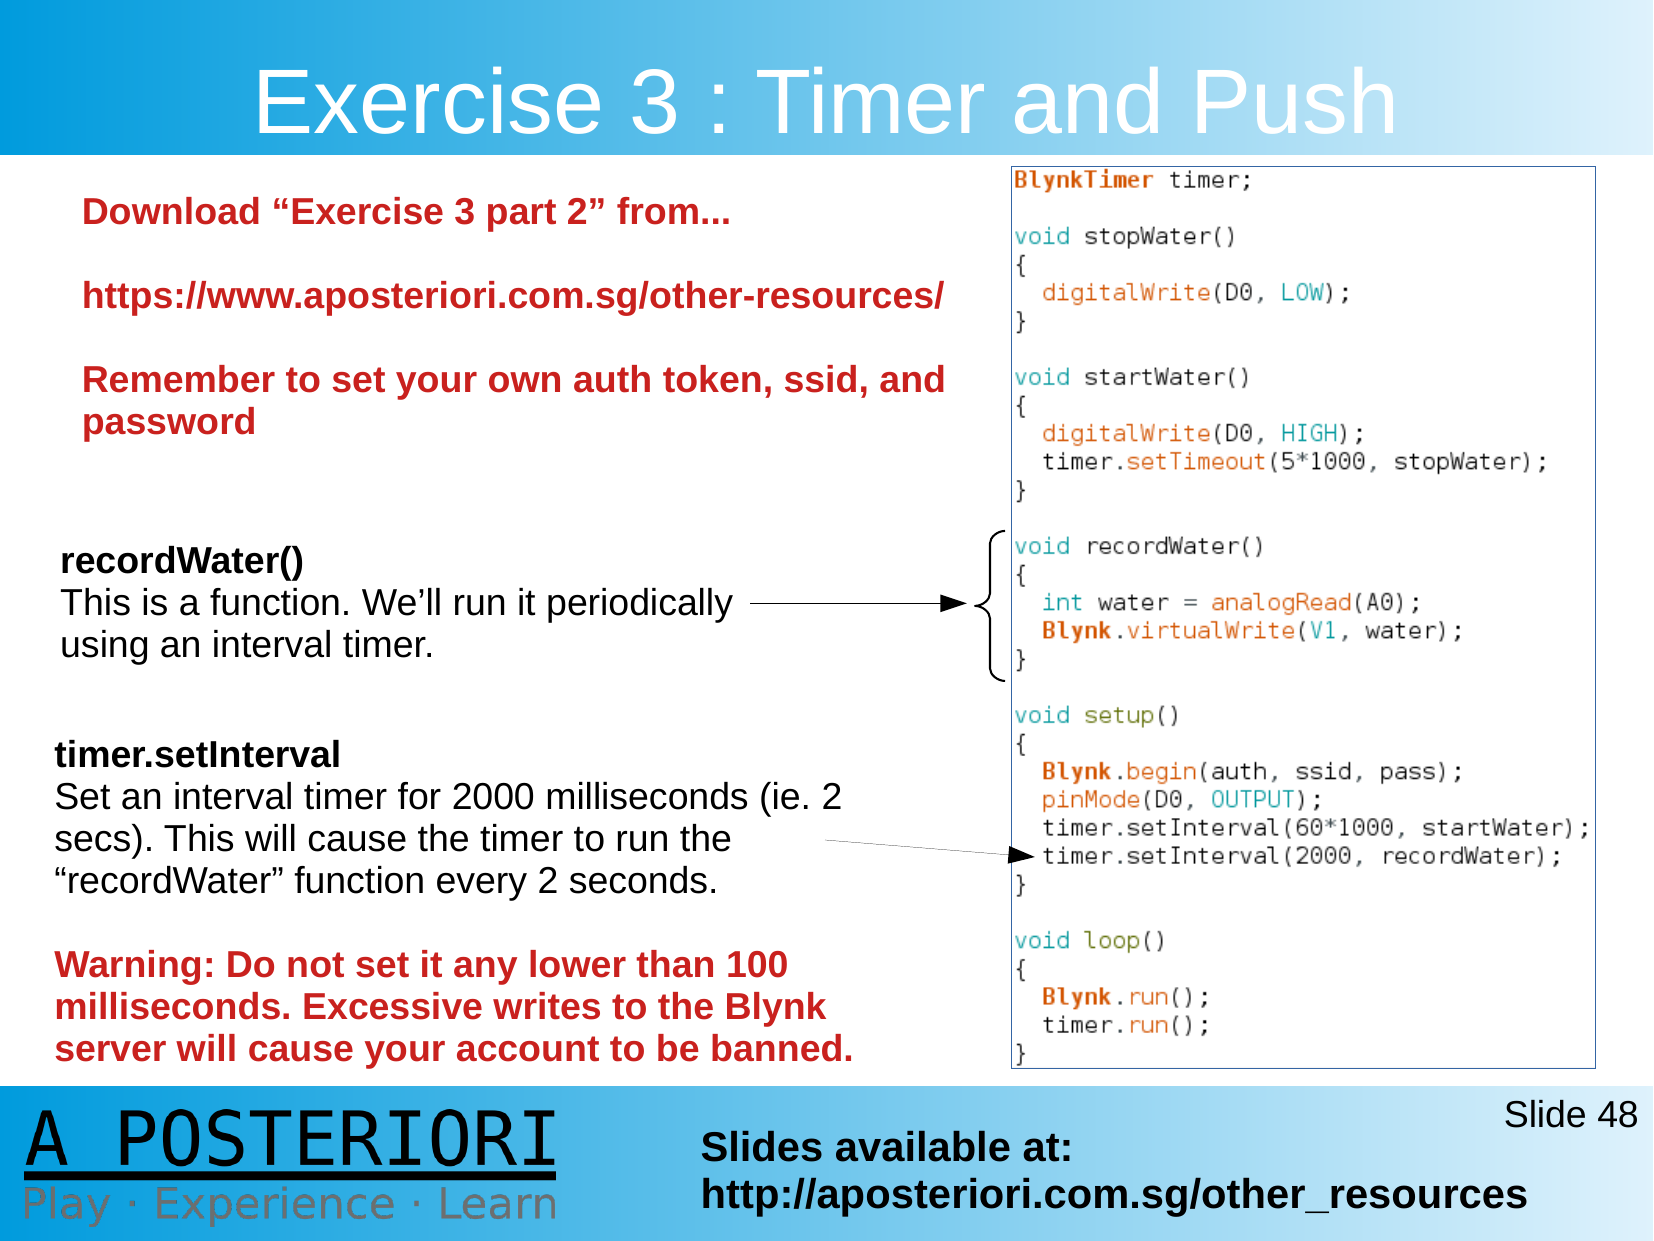

# Exercise 3 : Timer and Push
Download “Exercise 3 part 2” from...
https://www.aposteriori.com.sg/other-resources/
Remember to set your own auth token, ssid, and password
recordWater()
This is a function. We’ll run it periodically using an interval timer.
timer.setInterval
Set an interval timer for 2000 milliseconds (ie. 2 secs). This will cause the timer to run the “recordWater” function every 2 seconds.
Warning: Do not set it any lower than 100 milliseconds. Excessive writes to the Blynk server will cause your account to be banned.